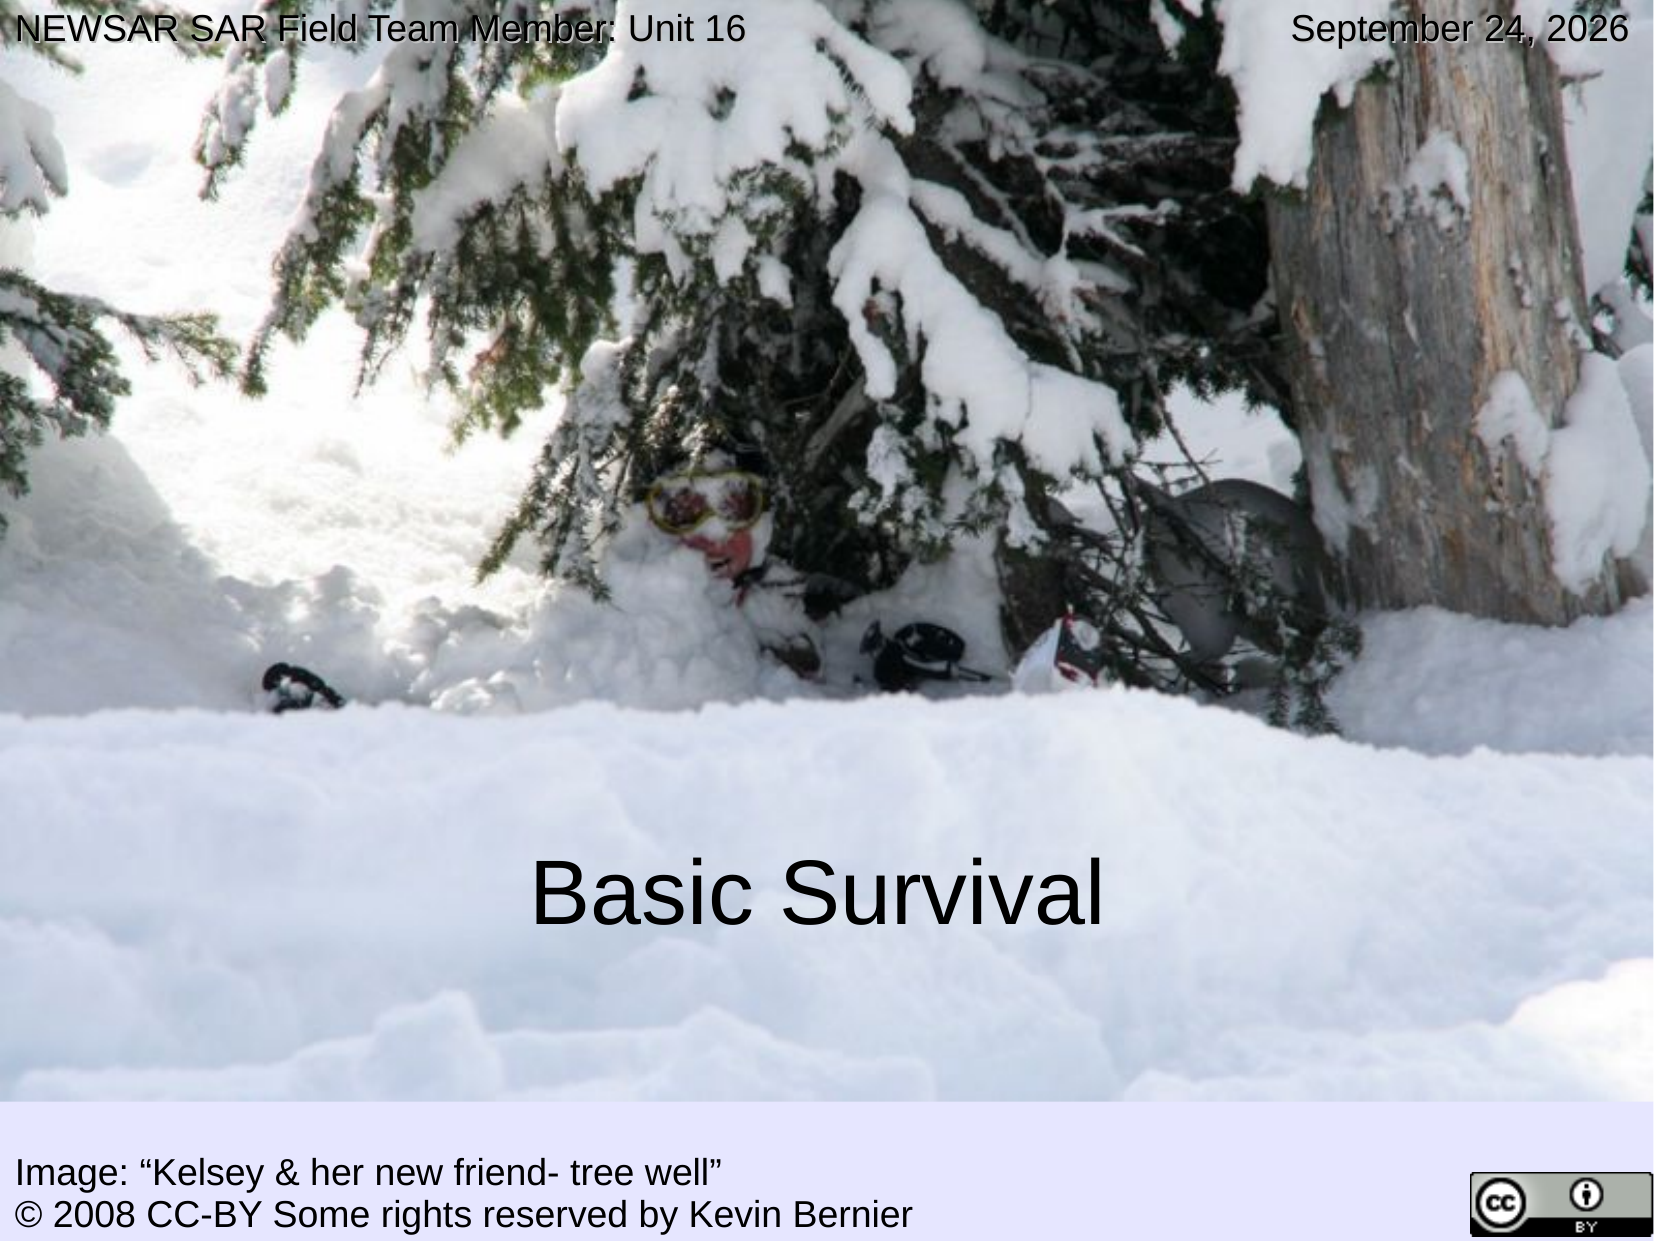

NEWSAR SAR Field Team Member: Unit 16
# Basic Survival
Image: “Kelsey & her new friend- tree well”
© 2008 CC-BY Some rights reserved by Kevin Bernier